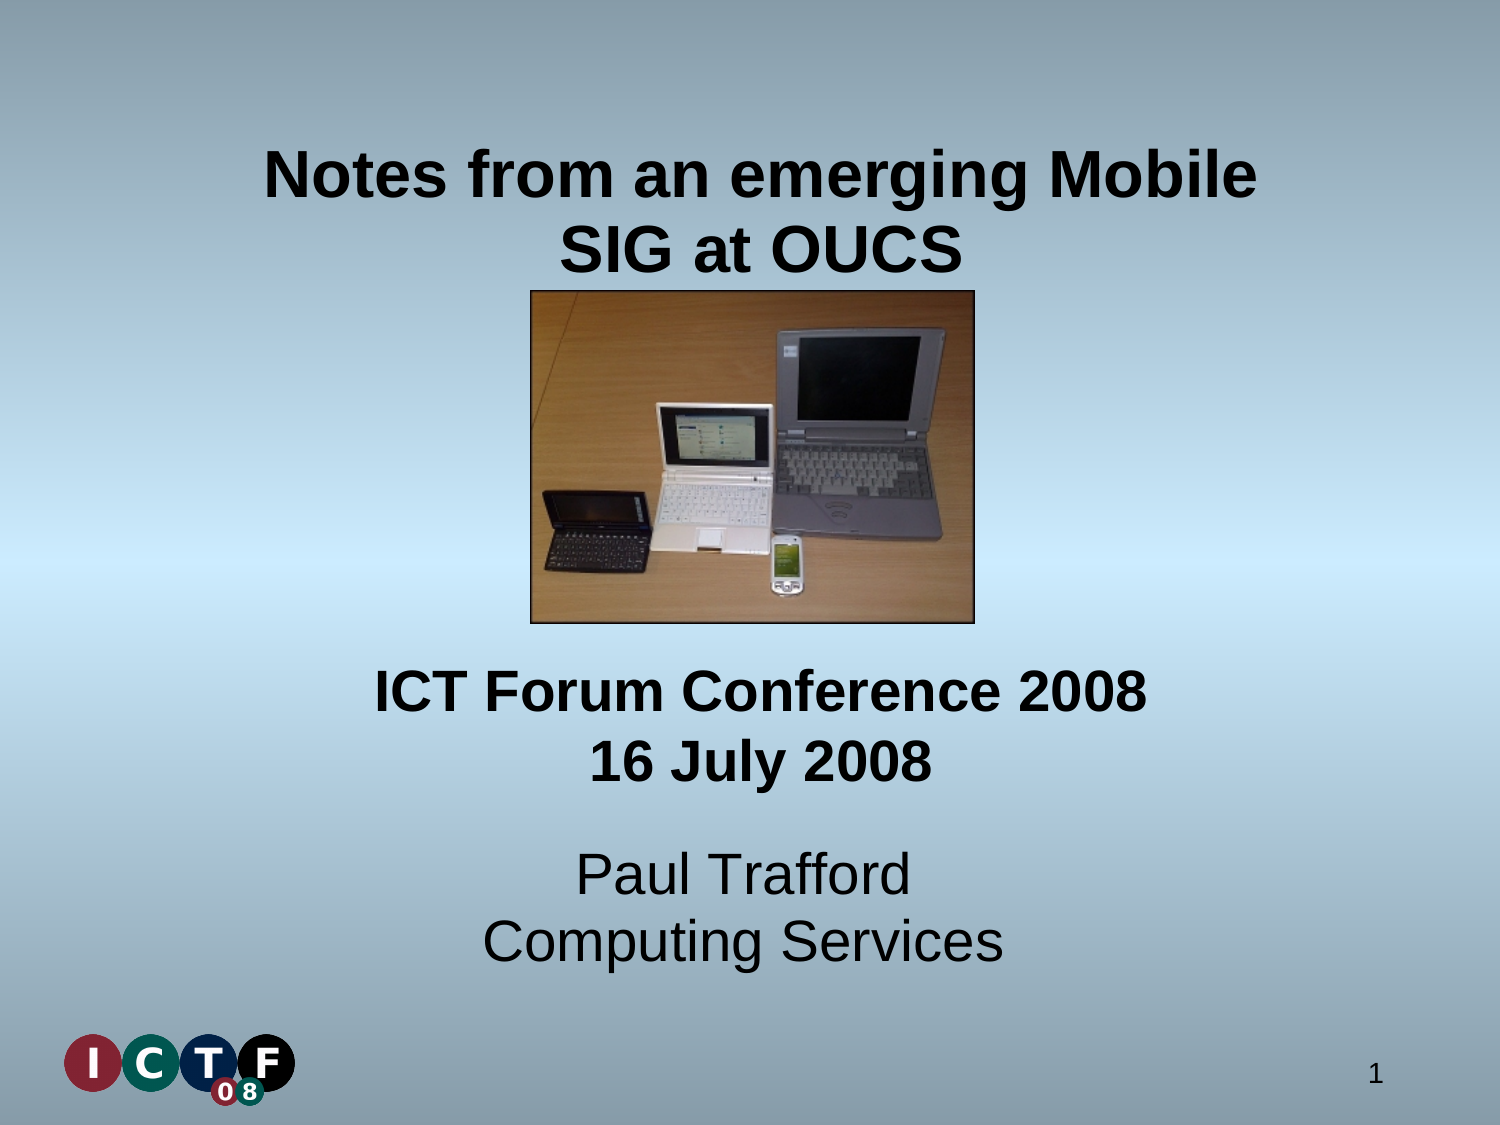

# Notes from an emerging Mobile SIG at OUCS
ICT Forum Conference 2008
16 July 2008
Paul Trafford
Computing Services